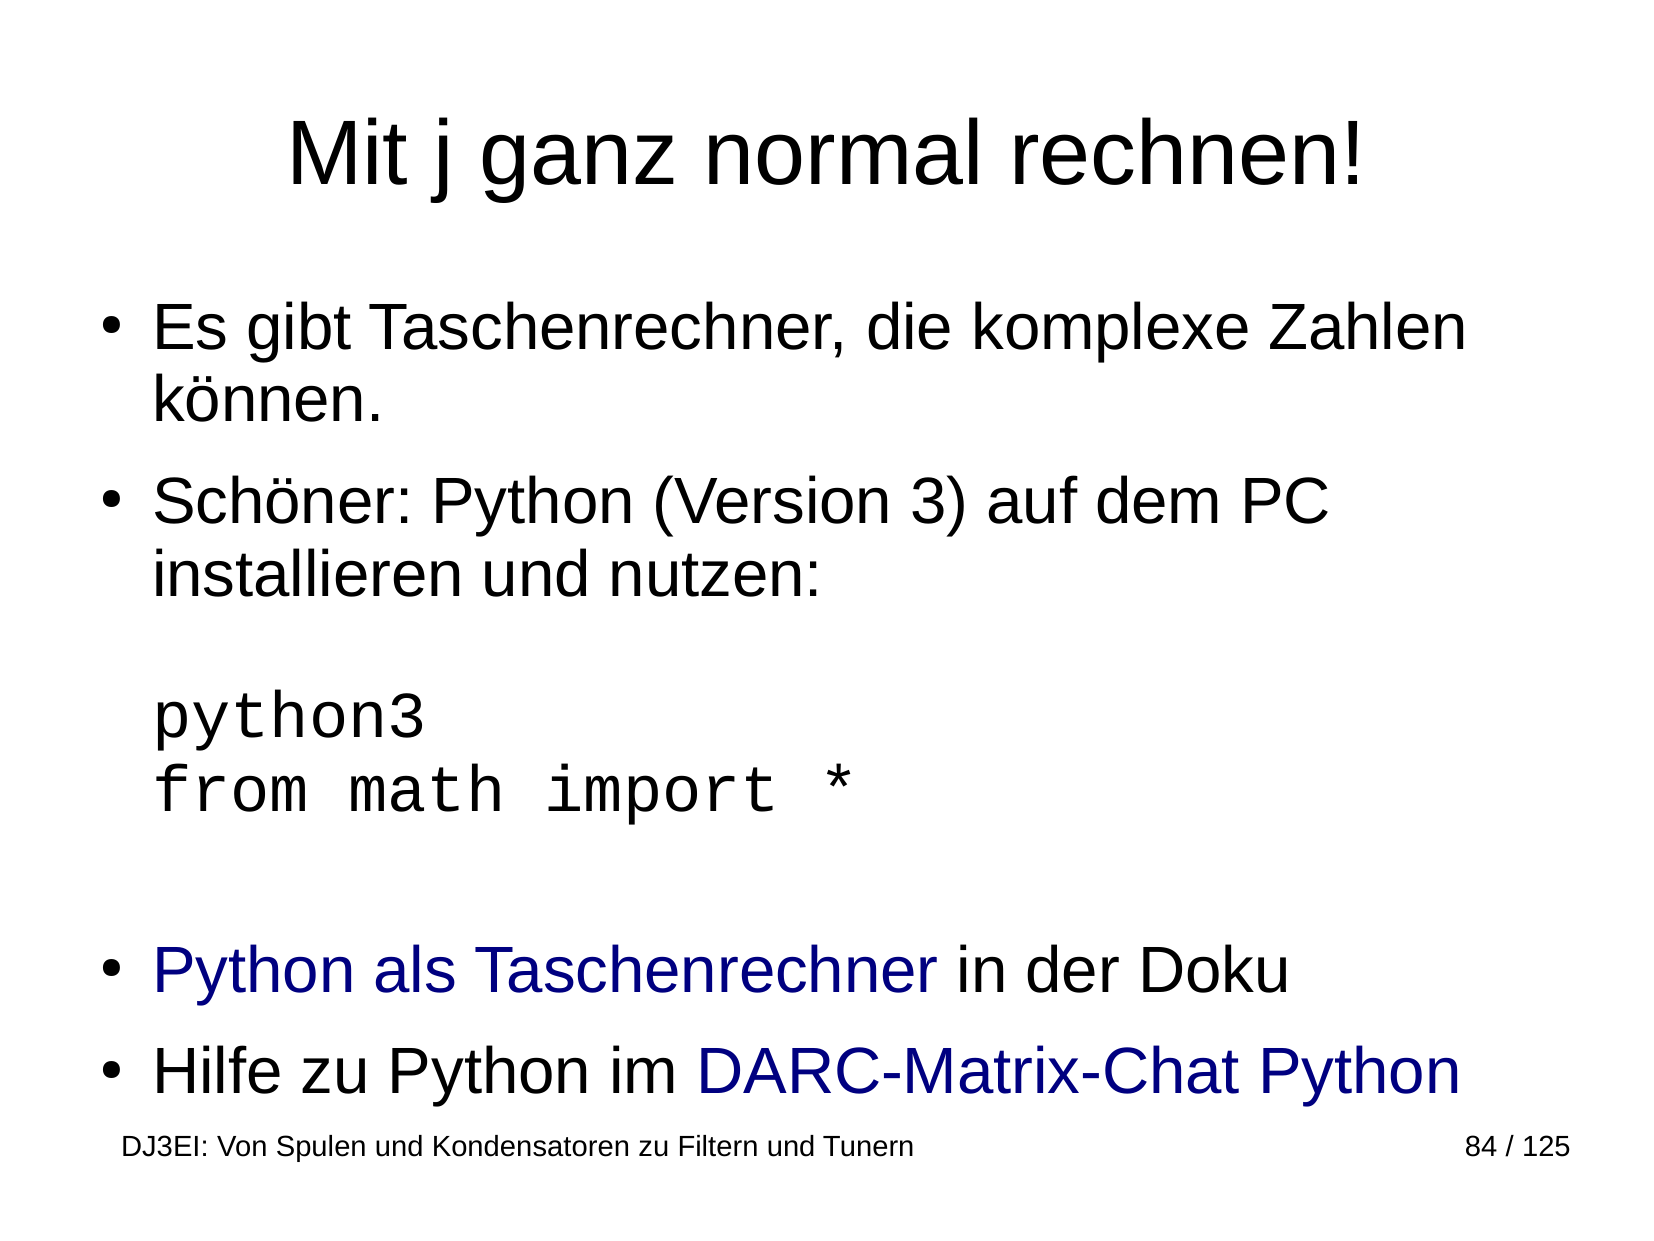

# Mit j ganz normal rechnen!
Es gibt Taschenrechner, die komplexe Zahlen können.
Schöner: Python (Version 3) auf dem PC installieren und nutzen:
python3
from math import *
Python als Taschenrechner in der Doku
Hilfe zu Python im DARC-Matrix-Chat Python